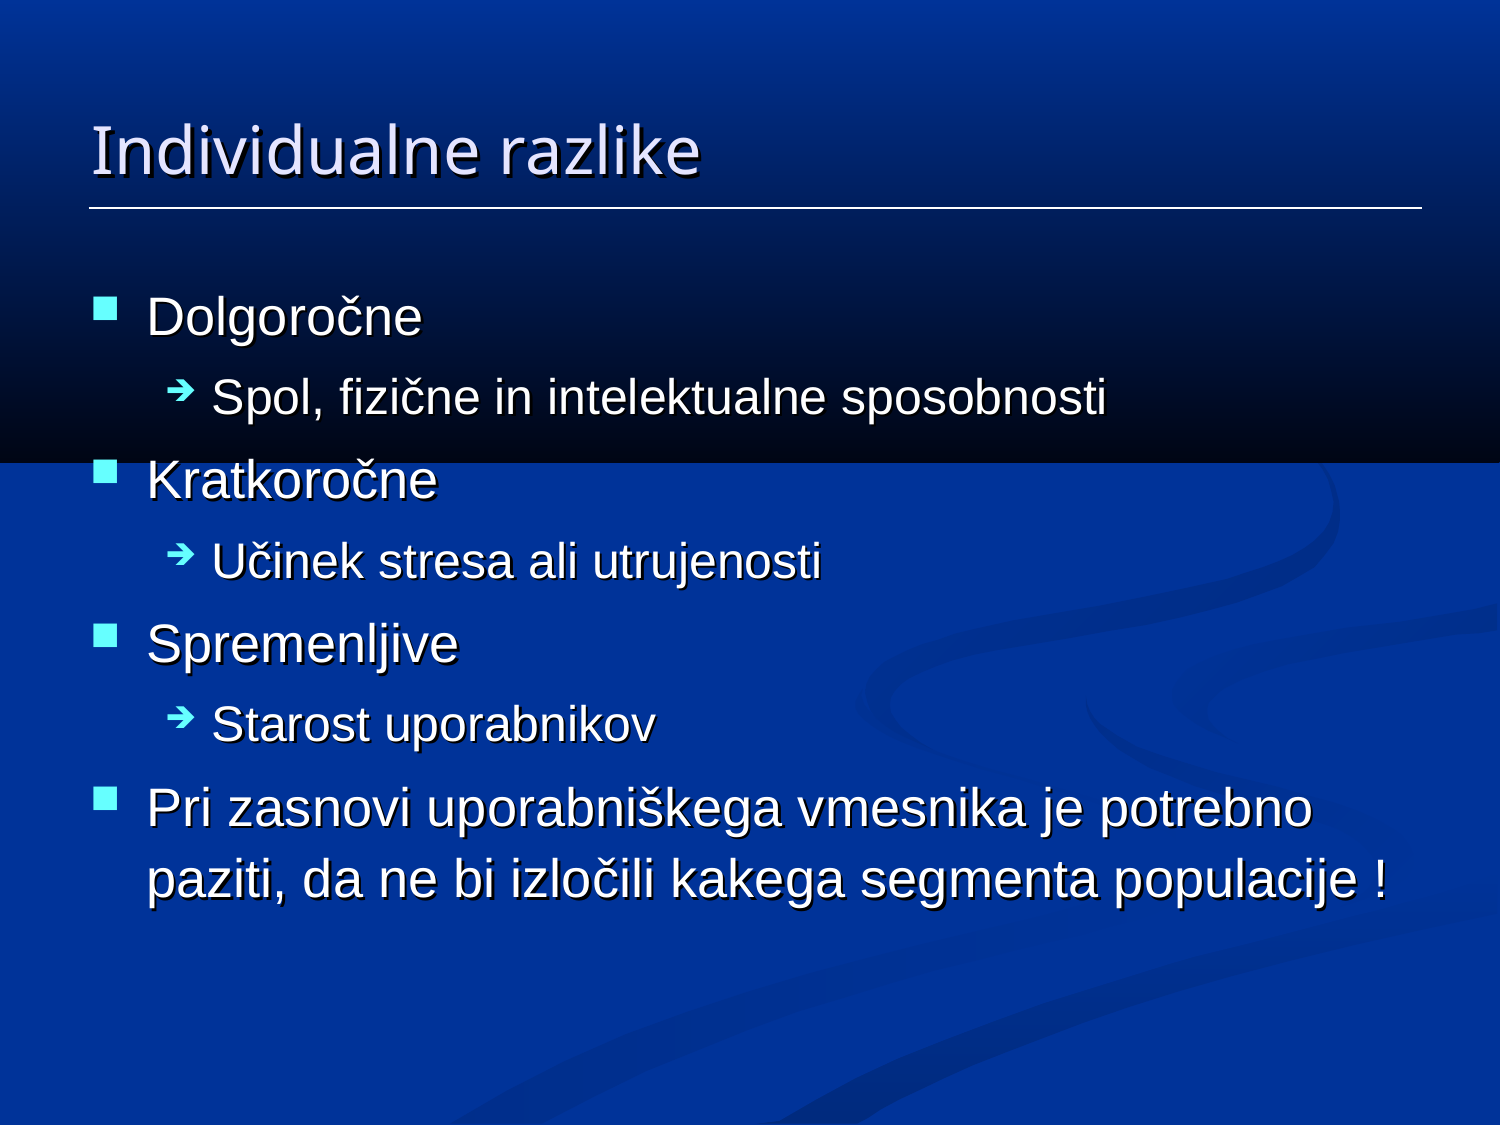

Individualne razlike
# Dolgoročne
Spol, fizične in intelektualne sposobnosti
Kratkoročne
Učinek stresa ali utrujenosti
Spremenljive
Starost uporabnikov
Pri zasnovi uporabniškega vmesnika je potrebno paziti, da ne bi izločili kakega segmenta populacije !